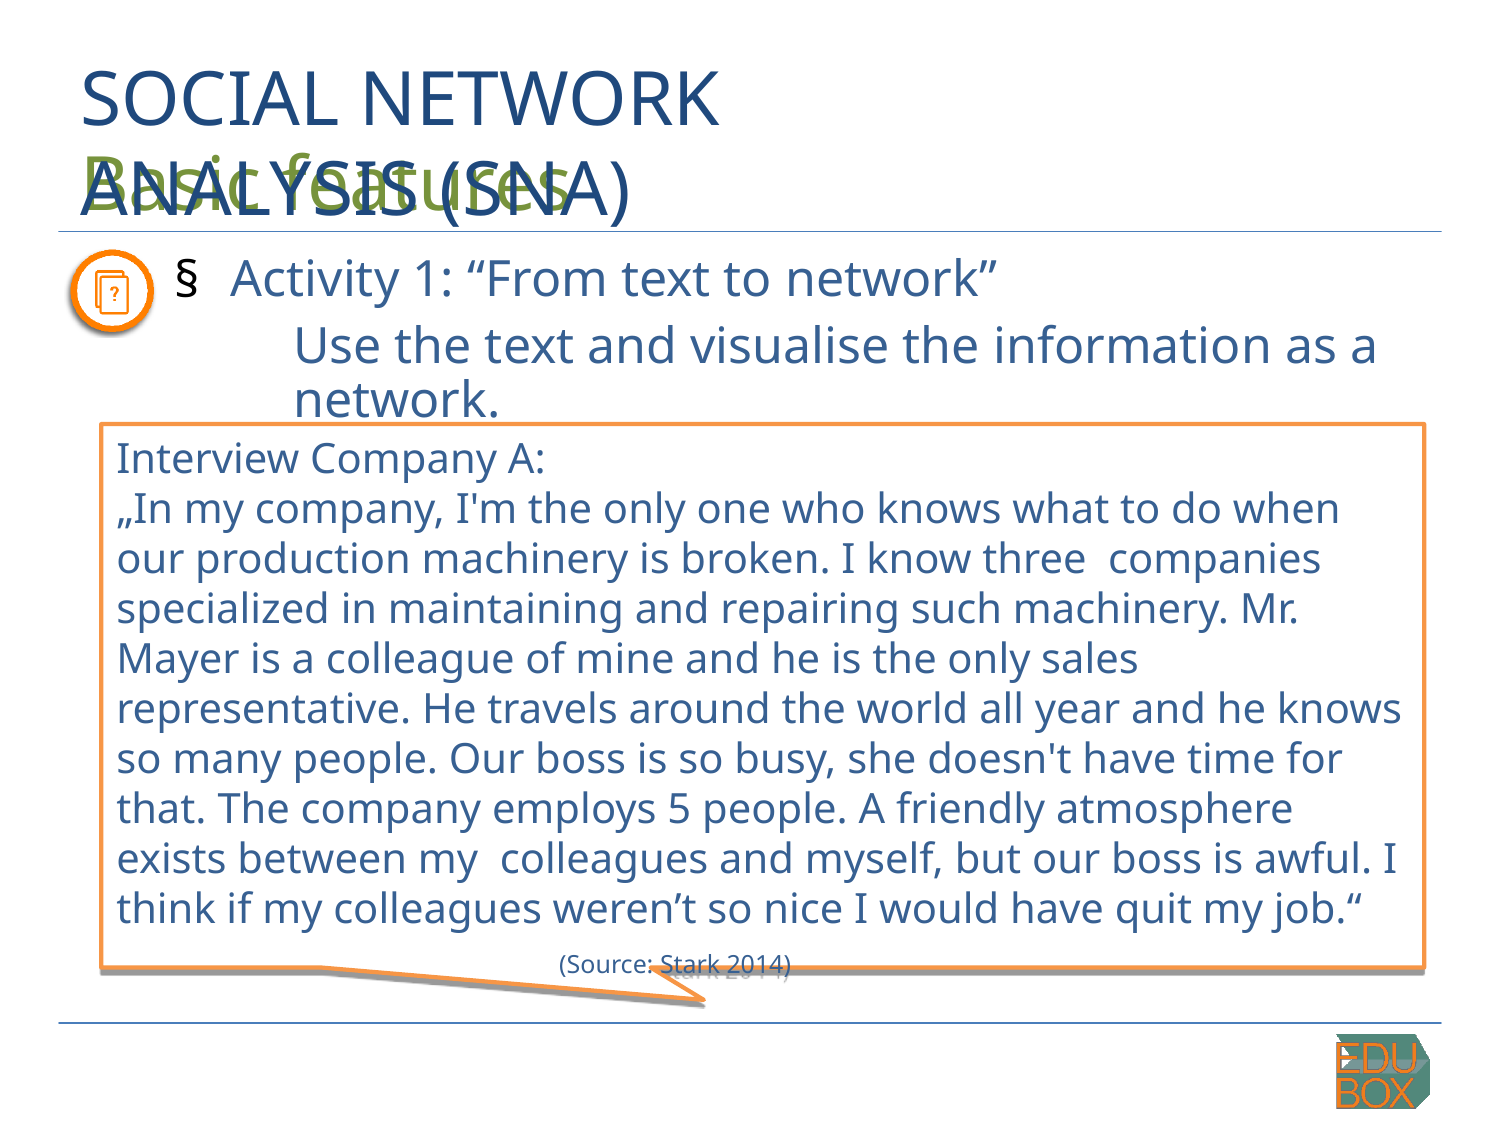

SOCIAL NETWORK ANALYSIS (SNA)
# Basic features
Activity 1: “From text to network”
Use the text and visualise the information as a network.
Interview Company A:
„In my company, I'm the only one who knows what to do when our production machinery is broken. I know three companies specialized in maintaining and repairing such machinery. Mr. Mayer is a colleague of mine and he is the only sales representative. He travels around the world all year and he knows so many people. Our boss is so busy, she doesn't have time for that. The company employs 5 people. A friendly atmosphere exists between my colleagues and myself, but our boss is awful. I think if my colleagues weren’t so nice I would have quit my job.“							(Source: Stark 2014)